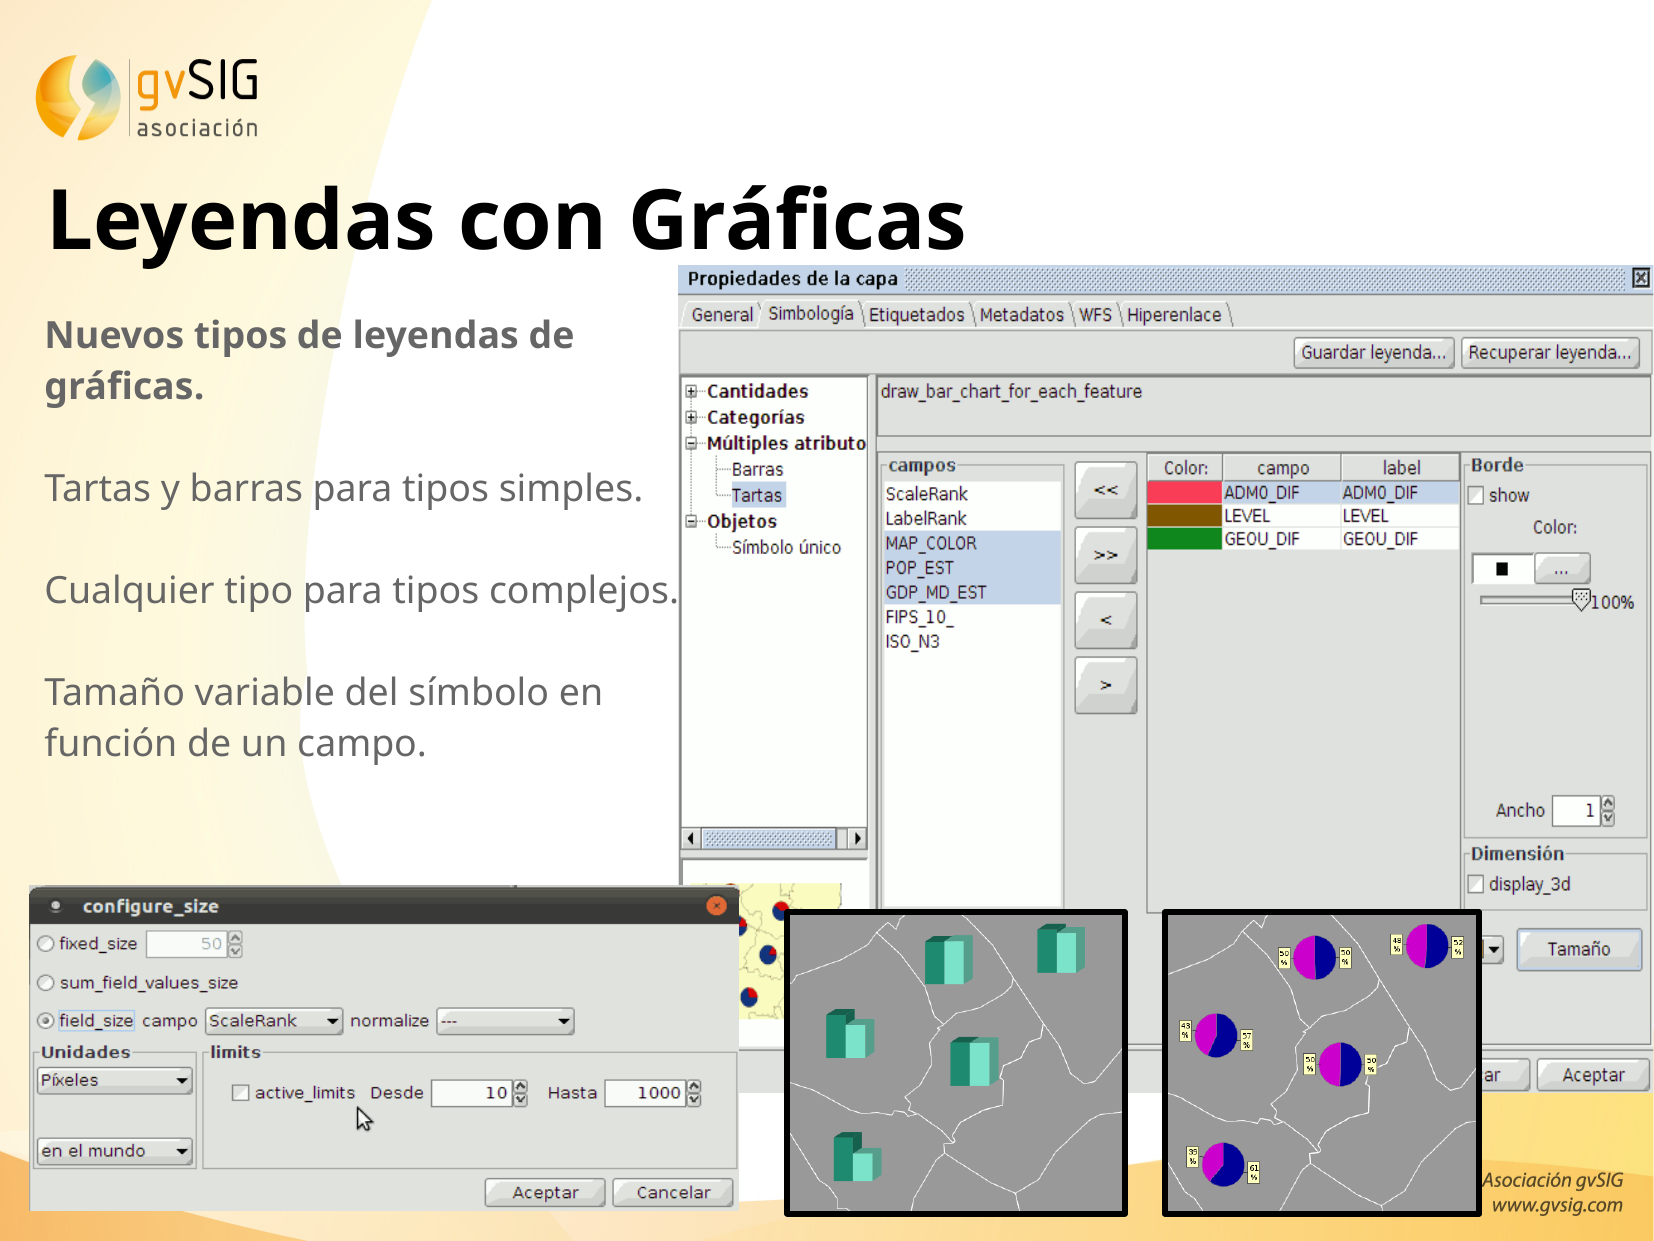

# Leyendas con Gráficas
Nuevos tipos de leyendas de gráficas.
Tartas y barras para tipos simples.
Cualquier tipo para tipos complejos.
Tamaño variable del símbolo en función de un campo.